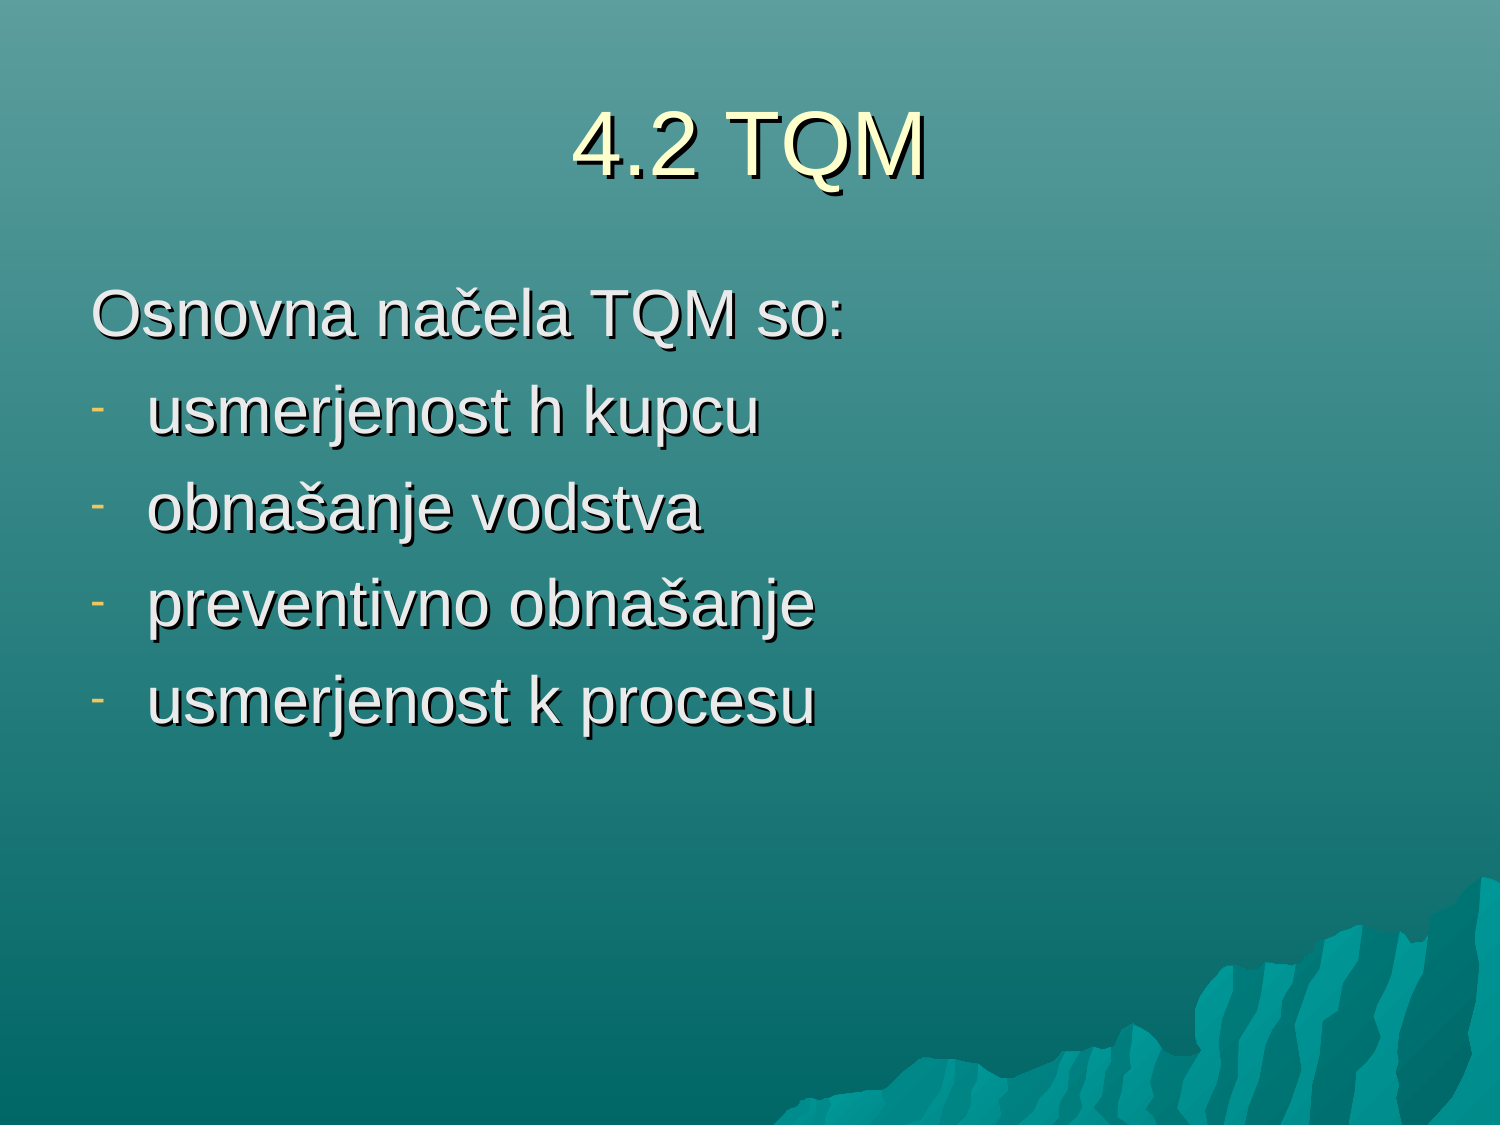

# 4.2 TQM
Osnovna načela TQM so:
usmerjenost h kupcu
obnašanje vodstva
preventivno obnašanje
usmerjenost k procesu